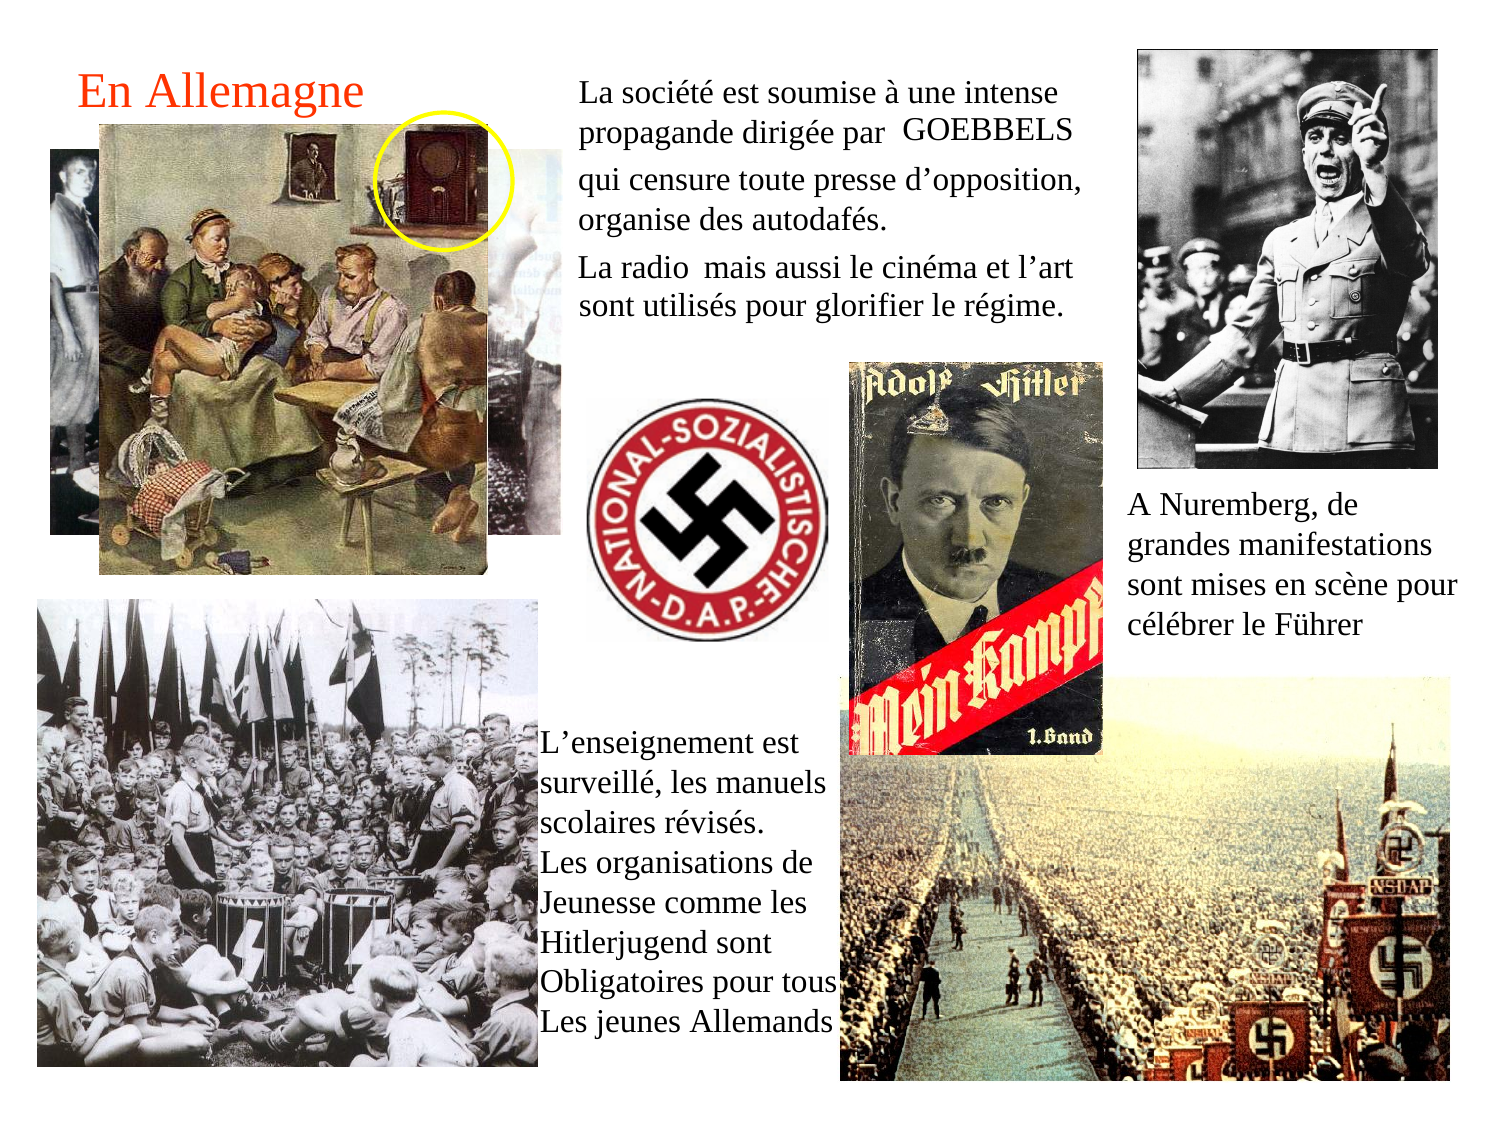

En Allemagne
La société est soumise à une intense
propagande dirigée par
GOEBBELS
qui censure toute presse d’opposition,
organise des autodafés.
La radio
mais aussi le cinéma et l’art
sont utilisés pour glorifier le régime.
A Nuremberg, de grandes manifestations
sont mises en scène pour célébrer le Führer
L’enseignement est
surveillé, les manuels
scolaires révisés.
Les organisations de
Jeunesse comme les
Hitlerjugend sont
Obligatoires pour tous
Les jeunes Allemands